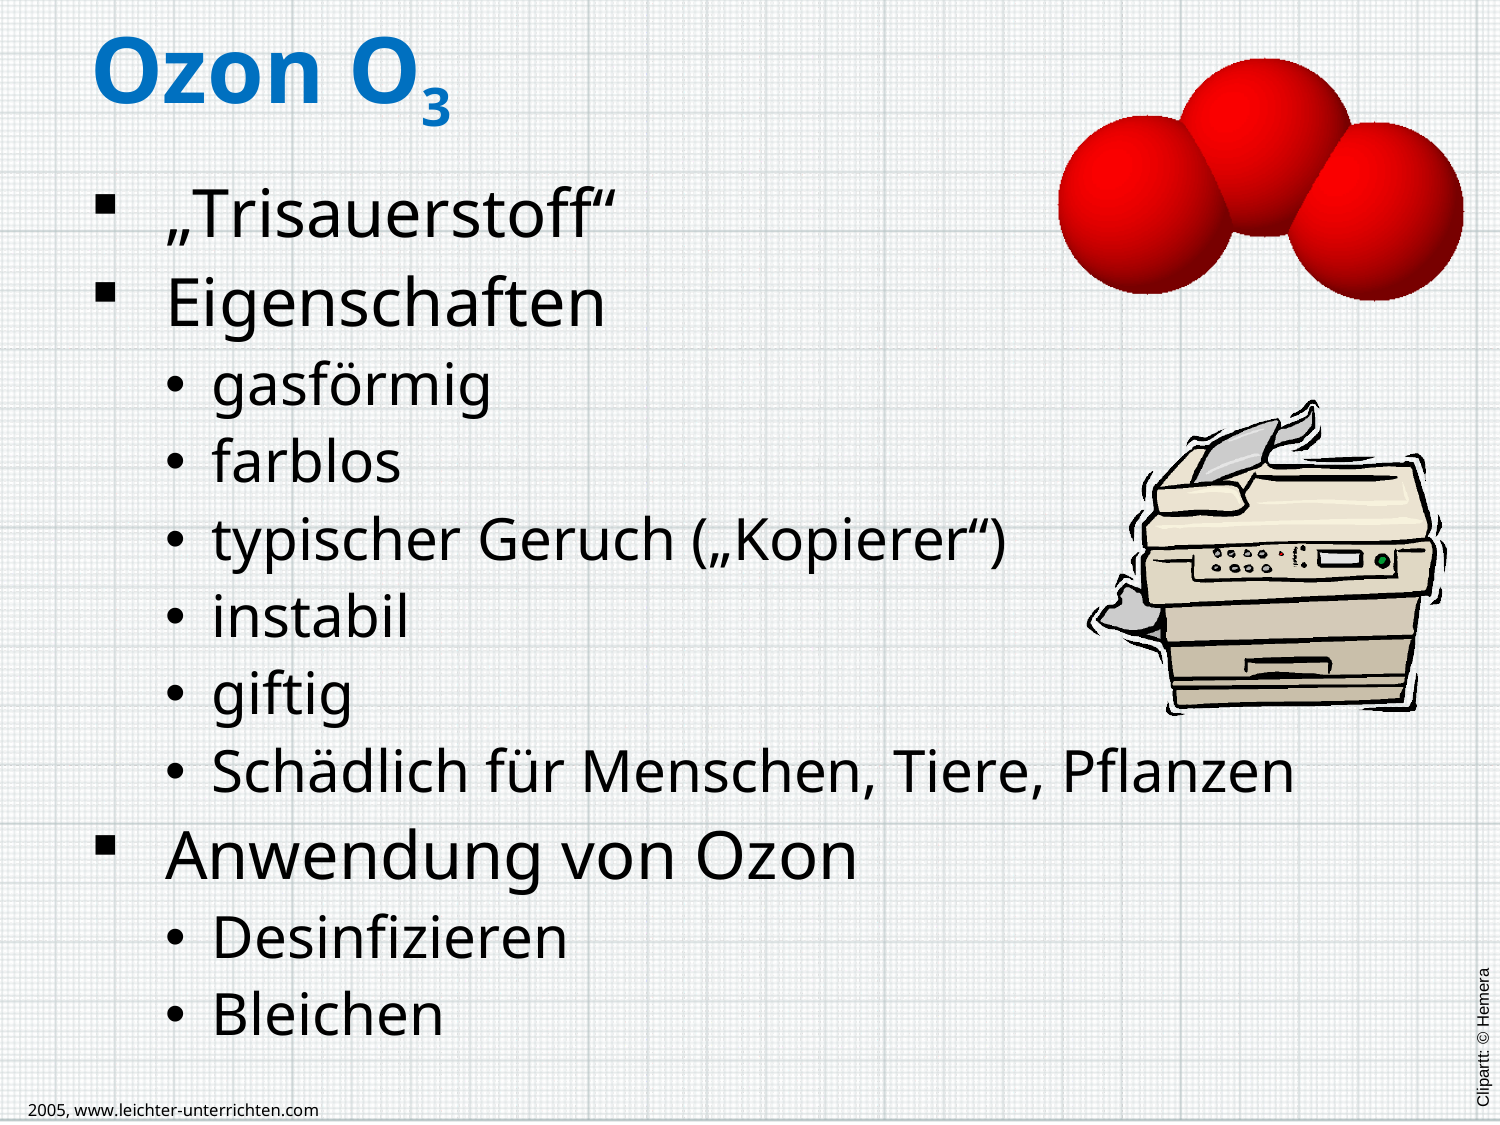

# Ozon O3
„Trisauerstoff“
Eigenschaften
gasförmig
farblos
typischer Geruch („Kopierer“)
instabil
giftig
Schädlich für Menschen, Tiere, Pflanzen
Anwendung von Ozon
Desinfizieren
Bleichen
Clipartt: © Hemera